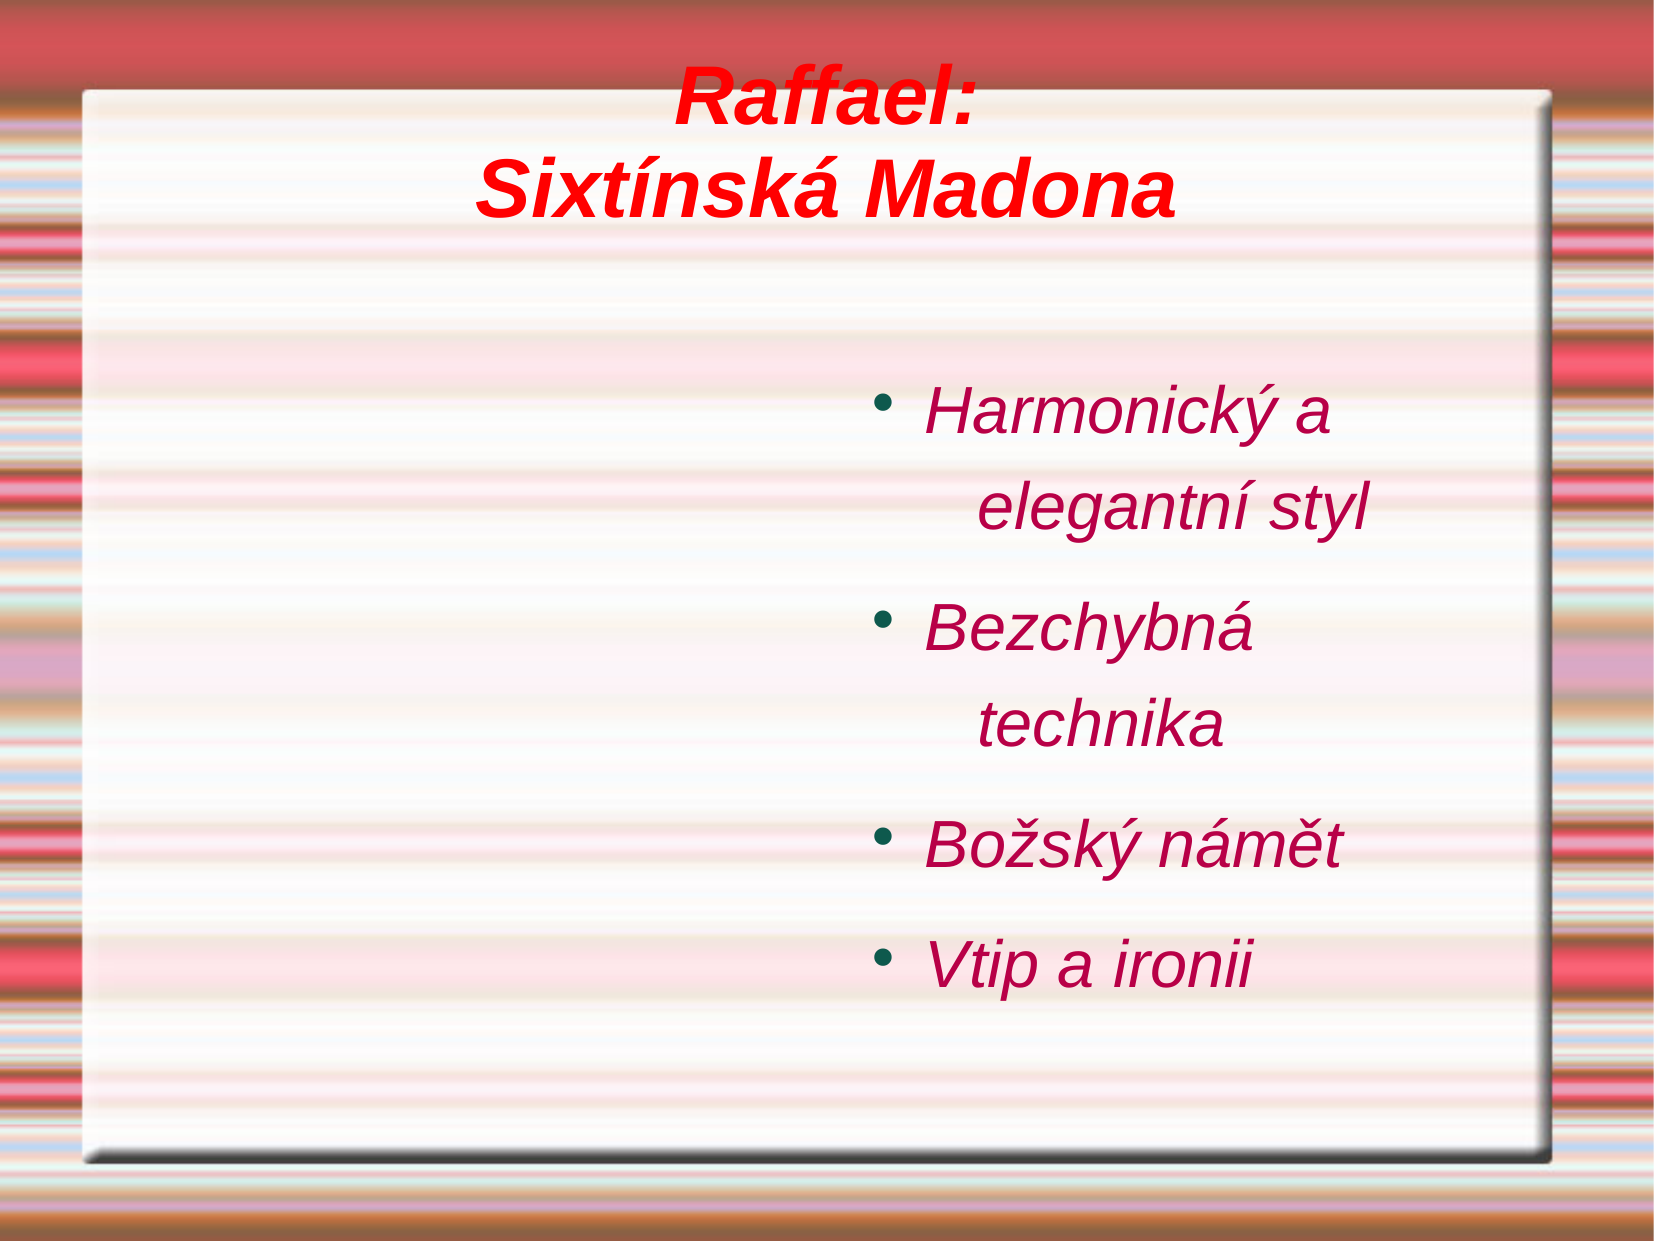

# Raffael: Sixtínská Madona
Harmonický a elegantní styl
Bezchybná technika
Božský námět
Vtip a ironii